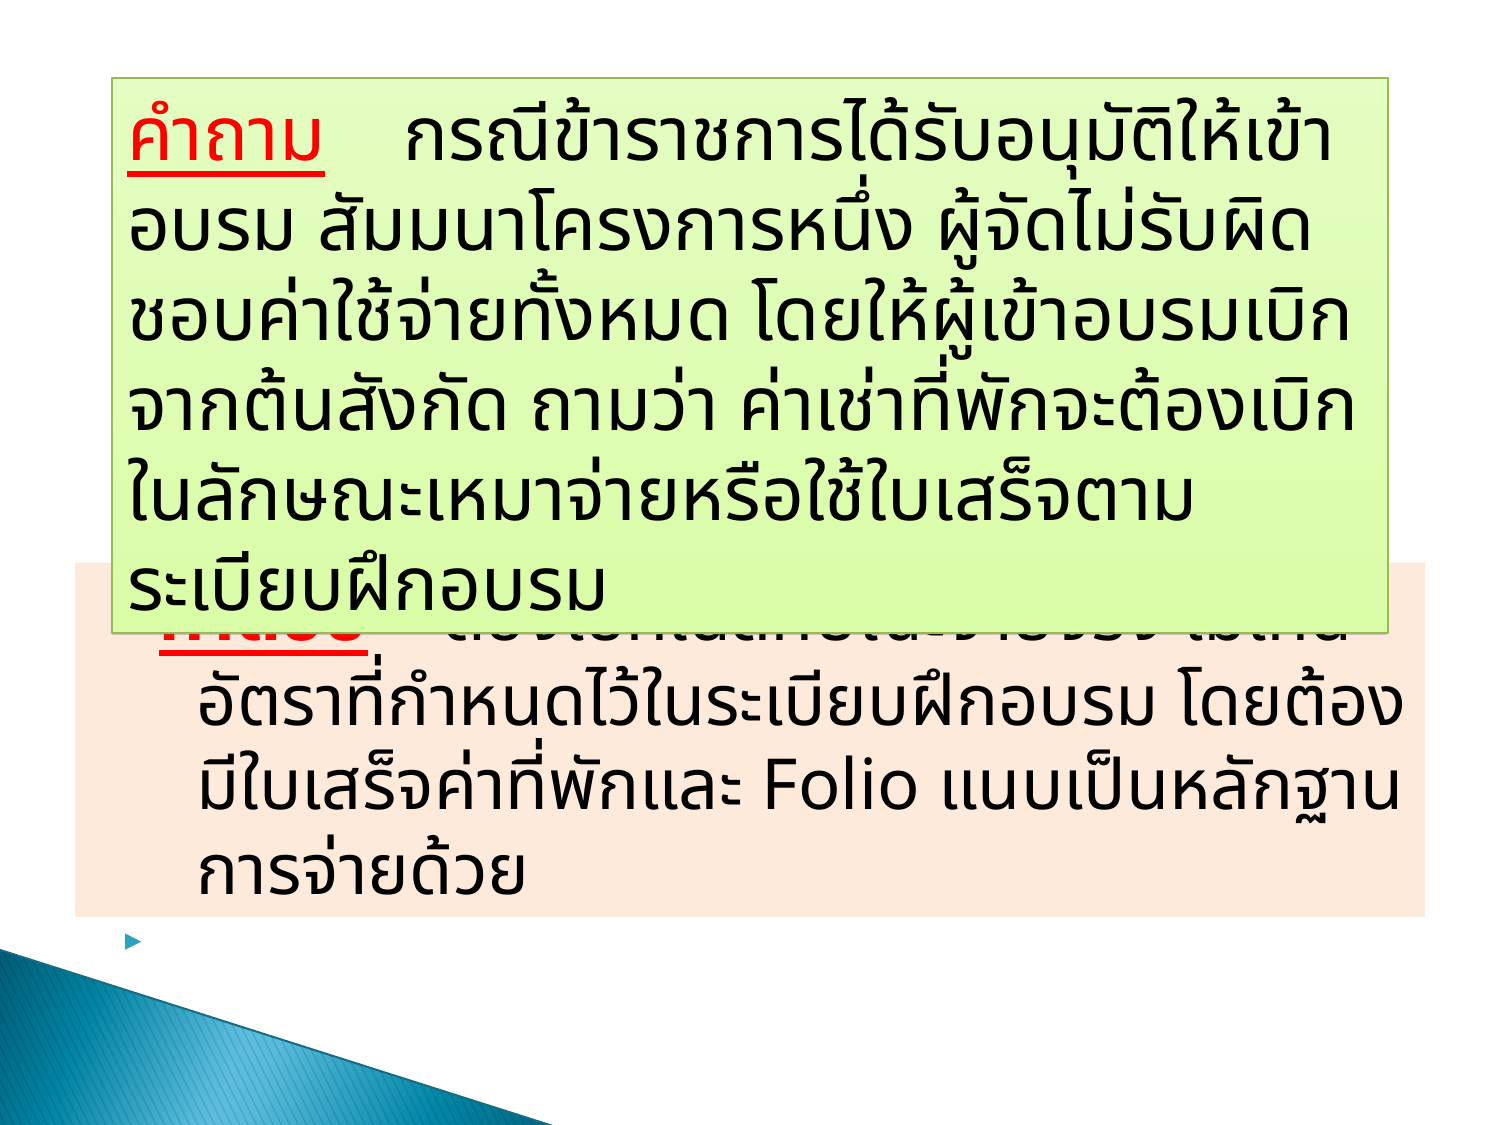

คำถาม    กรณีข้าราชการได้รับอนุมัติให้เข้าอบรม สัมมนาโครงการหนึ่ง ผู้จัดไม่รับผิดชอบค่าใช้จ่ายทั้งหมด โดยให้ผู้เข้าอบรมเบิกจากต้นสังกัด ถามว่า ค่าเช่าที่พักจะต้องเบิกในลักษณะเหมาจ่ายหรือใช้ใบเสร็จตามระเบียบฝึกอบรม
# คำตอบ    ต้องเบิกในลักษณะจ่ายจริง ไม่เกินอัตราที่กำหนดไว้ในระเบียบฝึกอบรม โดยต้องมีใบเสร็จค่าที่พักและ Folio แนบเป็นหลักฐานการจ่ายด้วย